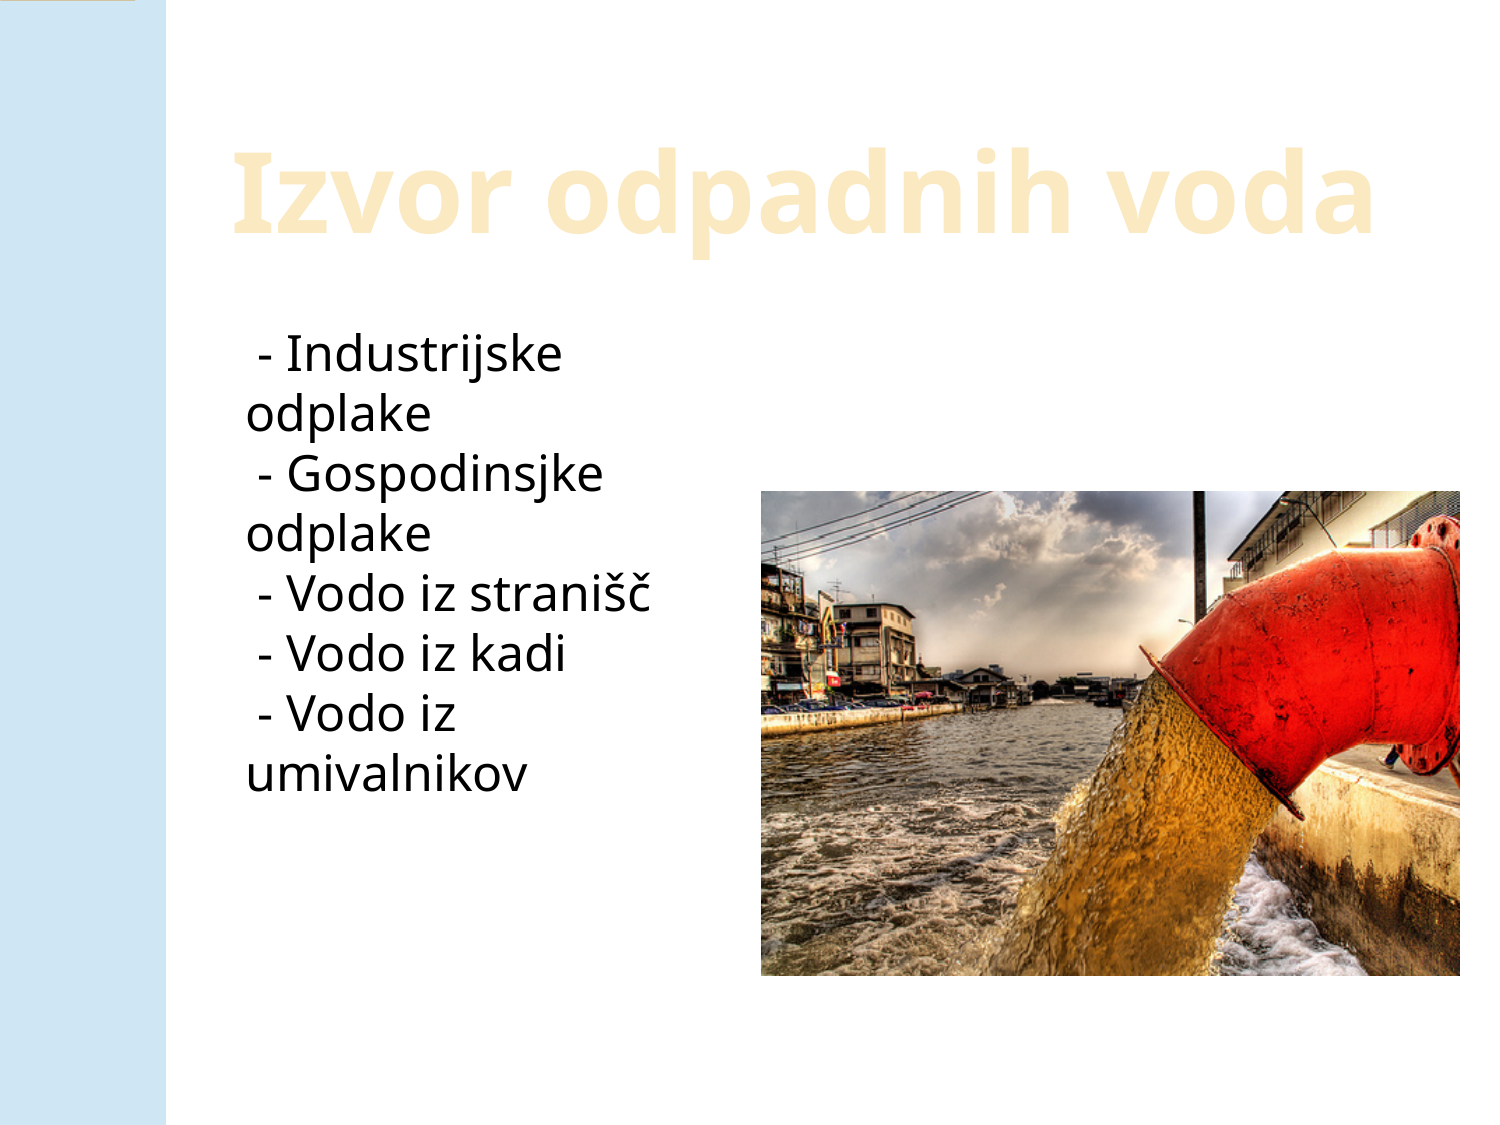

Izvor odpadnih voda
 - Industrijske odplake
 - Gospodinsjke odplake
 - Vodo iz stranišč
 - Vodo iz kadi
 - Vodo iz umivalnikov